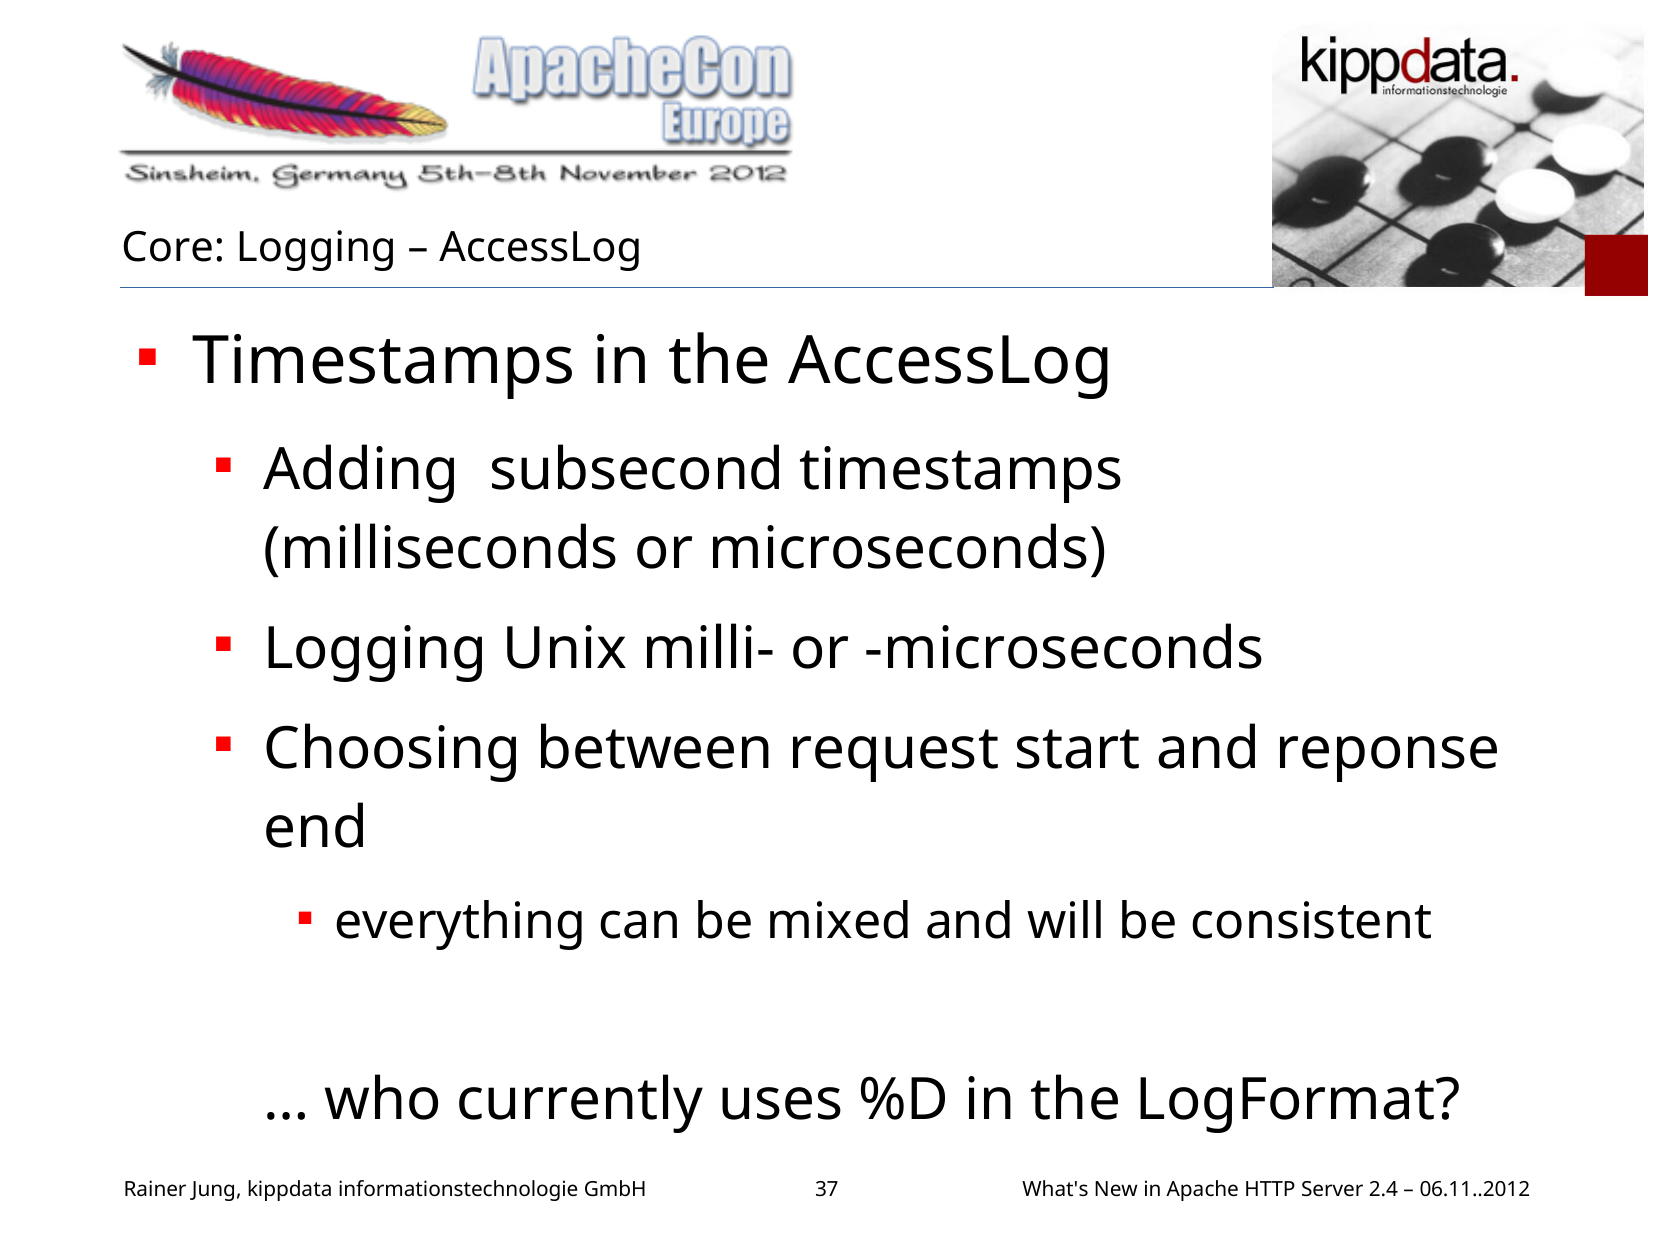

# Core: Logging – AccessLog
Timestamps in the AccessLog
Adding subsecond timestamps
(milliseconds or microseconds)
Logging Unix milli- or -microseconds
Choosing between request start and reponse end
everything can be mixed and will be consistent
… who currently uses %D in the LogFormat?